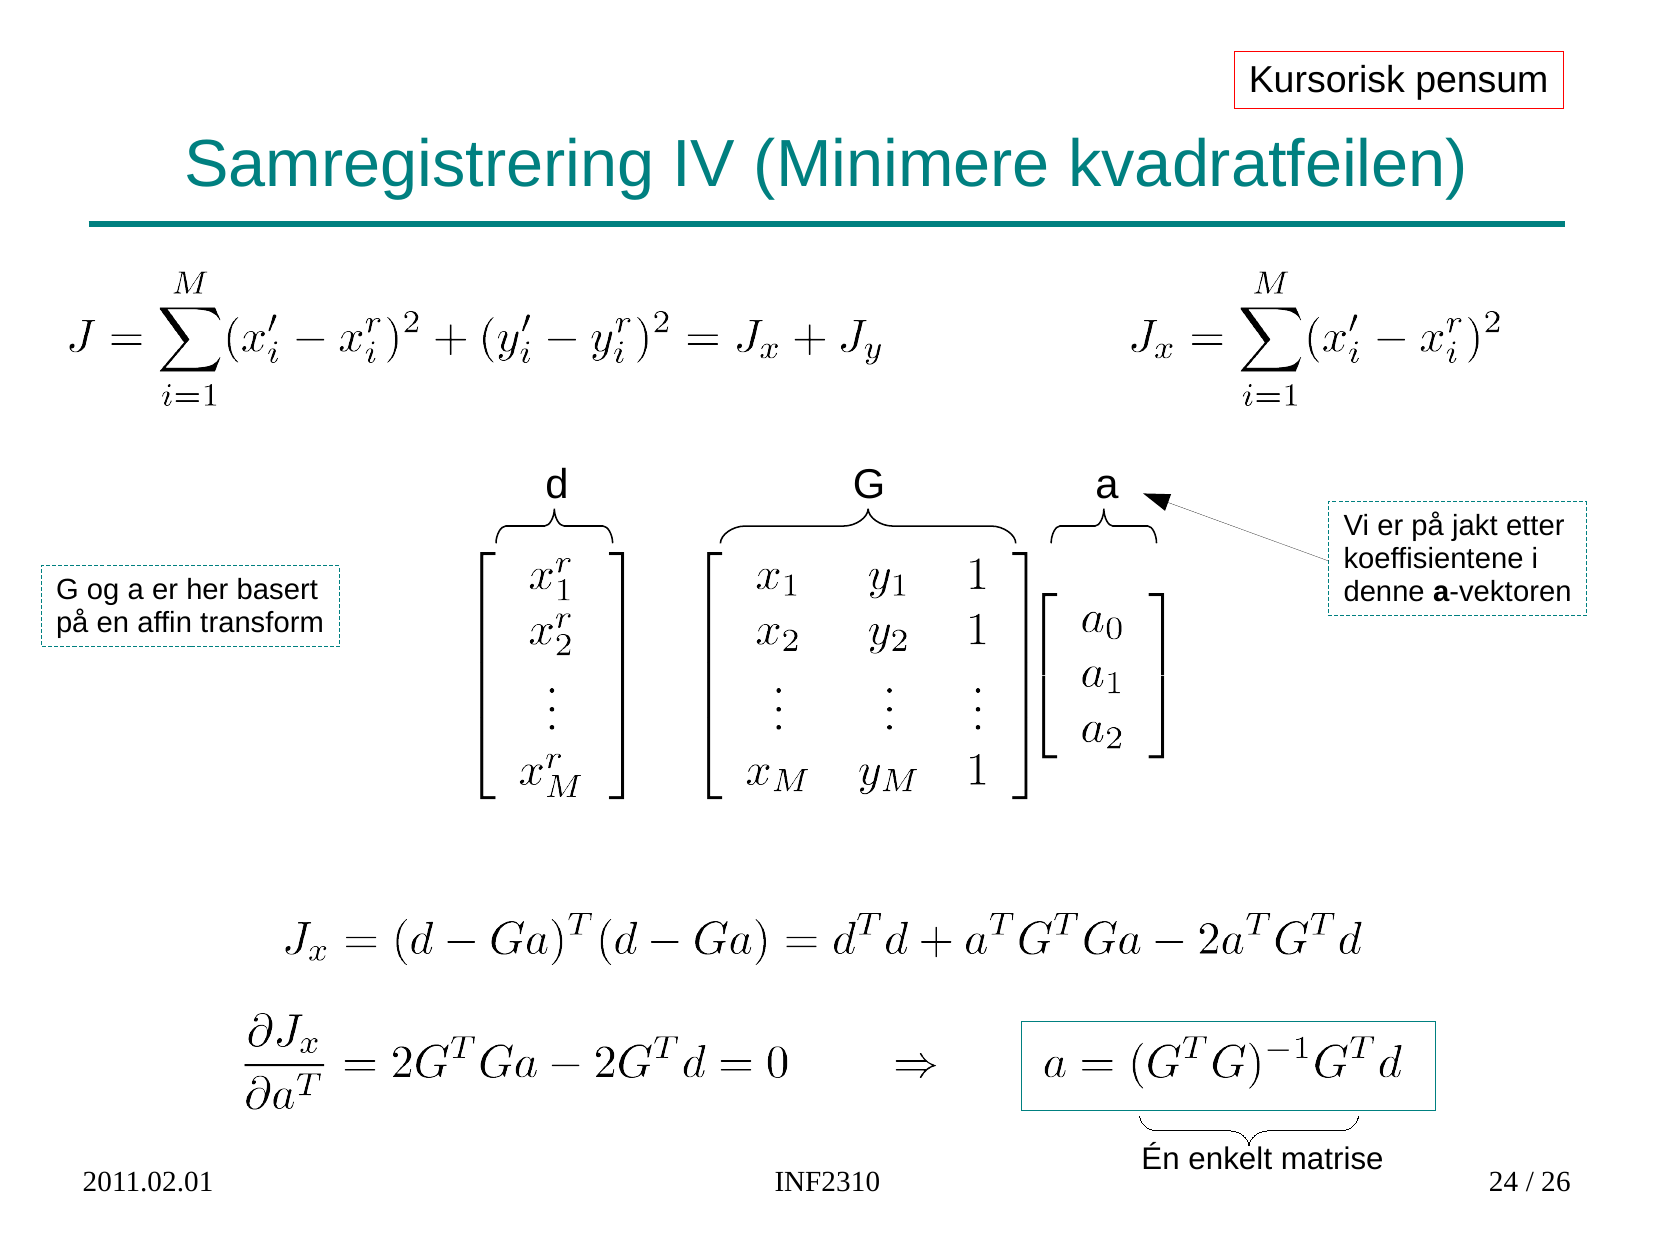

Kursorisk pensum
# Samregistrering IV (Minimere kvadratfeilen)
a
d
G
Vi er på jakt etter
koeffisientene i
denne a-vektoren
G og a er her basert
på en affin transform
Én enkelt matrise
2011.02.01
INF2310
24